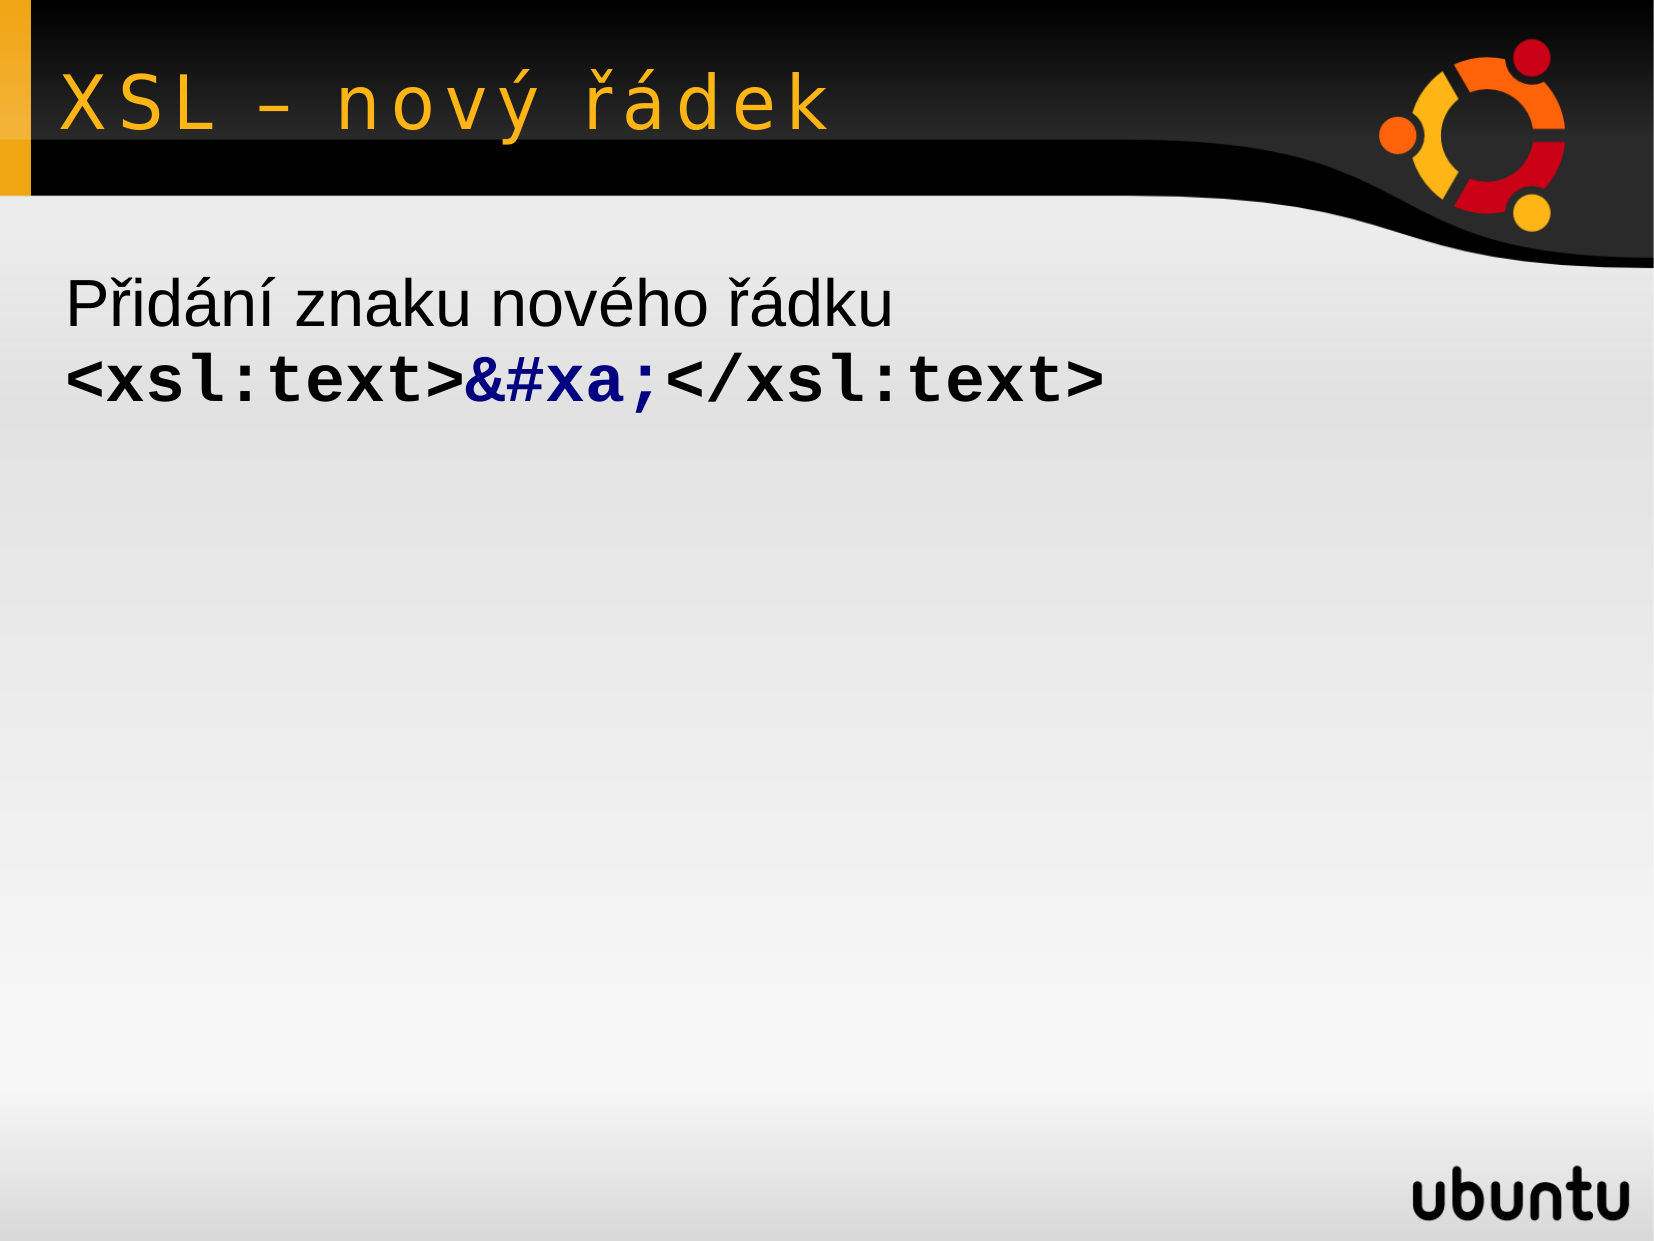

# XSL – nový řádek
Přidání znaku nového řádku
<xsl:text>&#xa;</xsl:text>